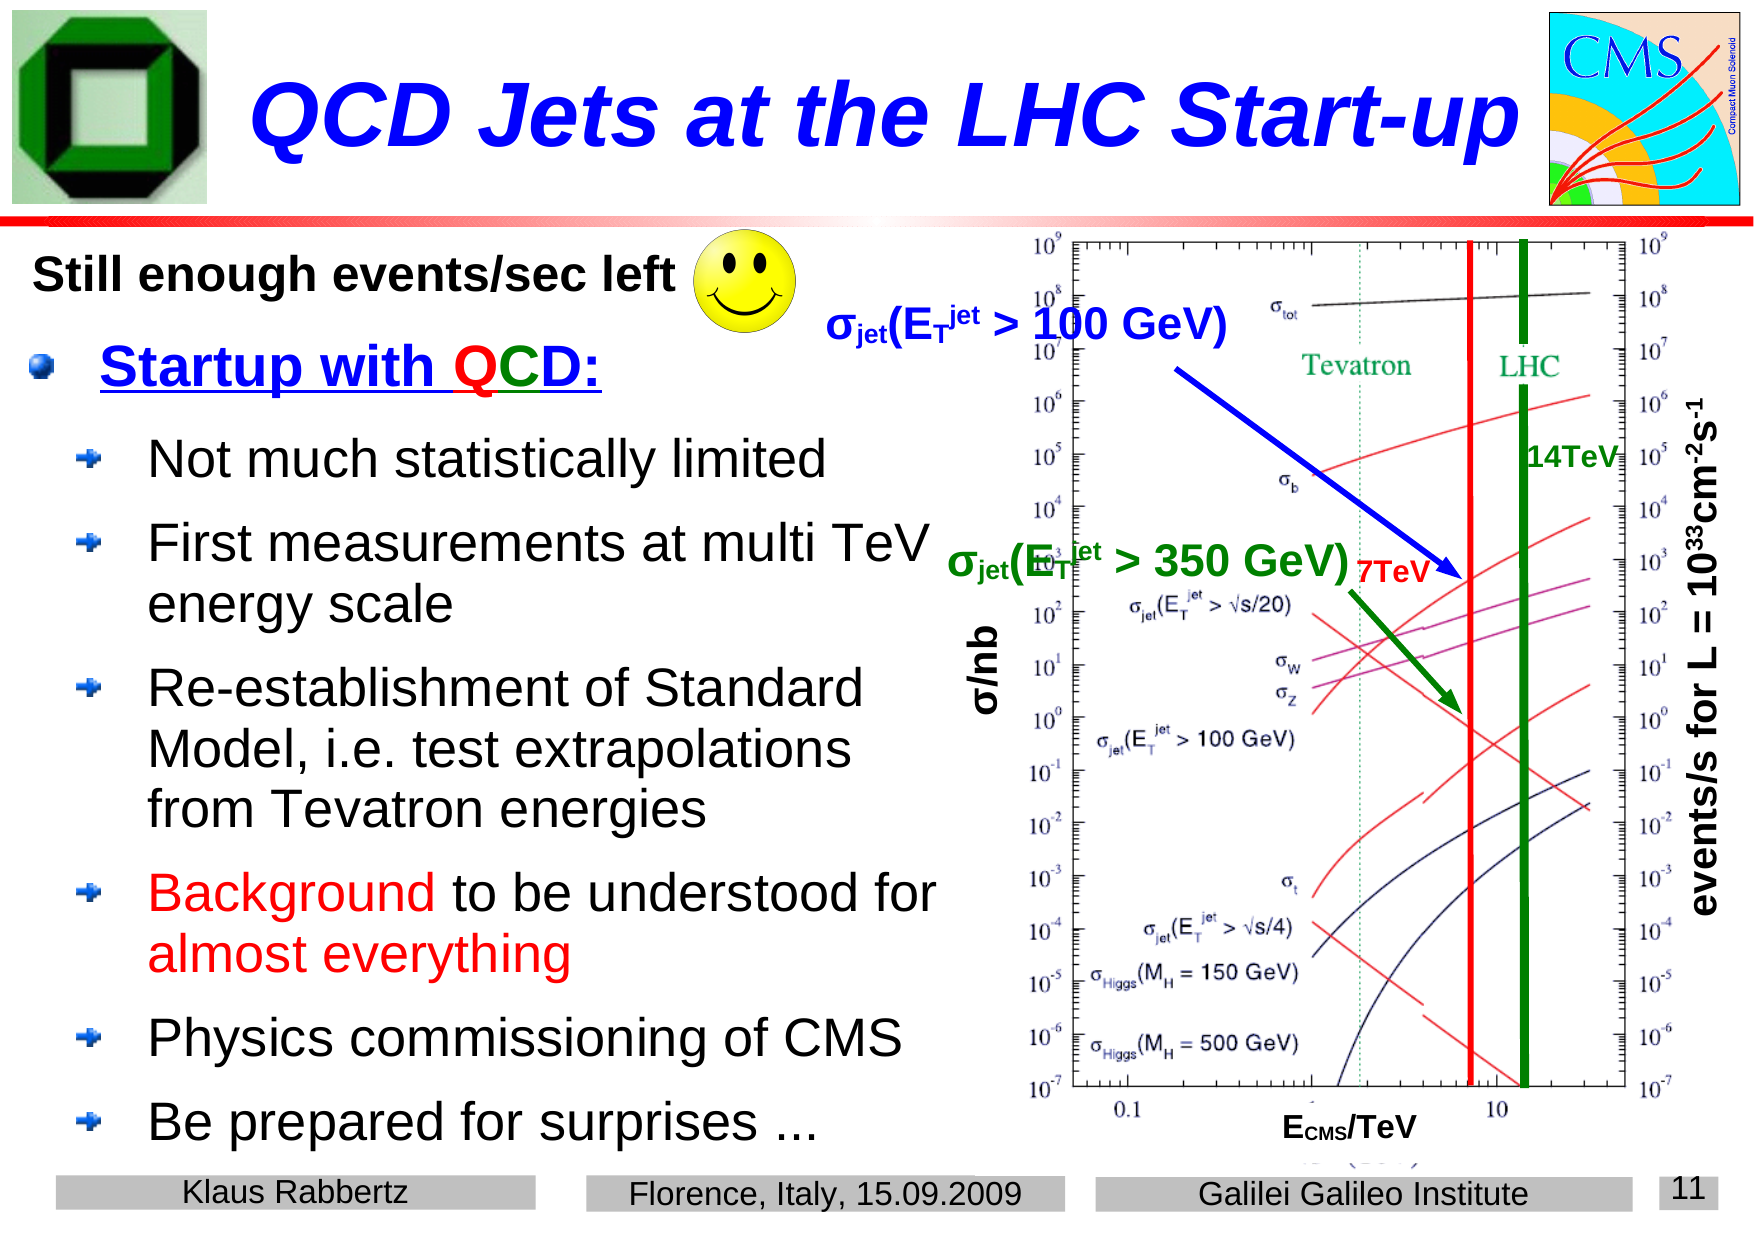

# QCD Jets at the LHC Start-up
Still enough events/sec left
σjet(ETjet > 100 GeV)
Startup with QCD:
Not much statistically limited
First measurements at multi TeV energy scale
Re-establishment of Standard Model, i.e. test extrapolations from Tevatron energies
Background to be understood for almost everything
Physics commissioning of CMS
Be prepared for surprises ...
14TeV
σjet(ETjet > 350 GeV)
7TeV
events/s for L = 1033cm-2s-1
σ/nb
ECMS/TeV